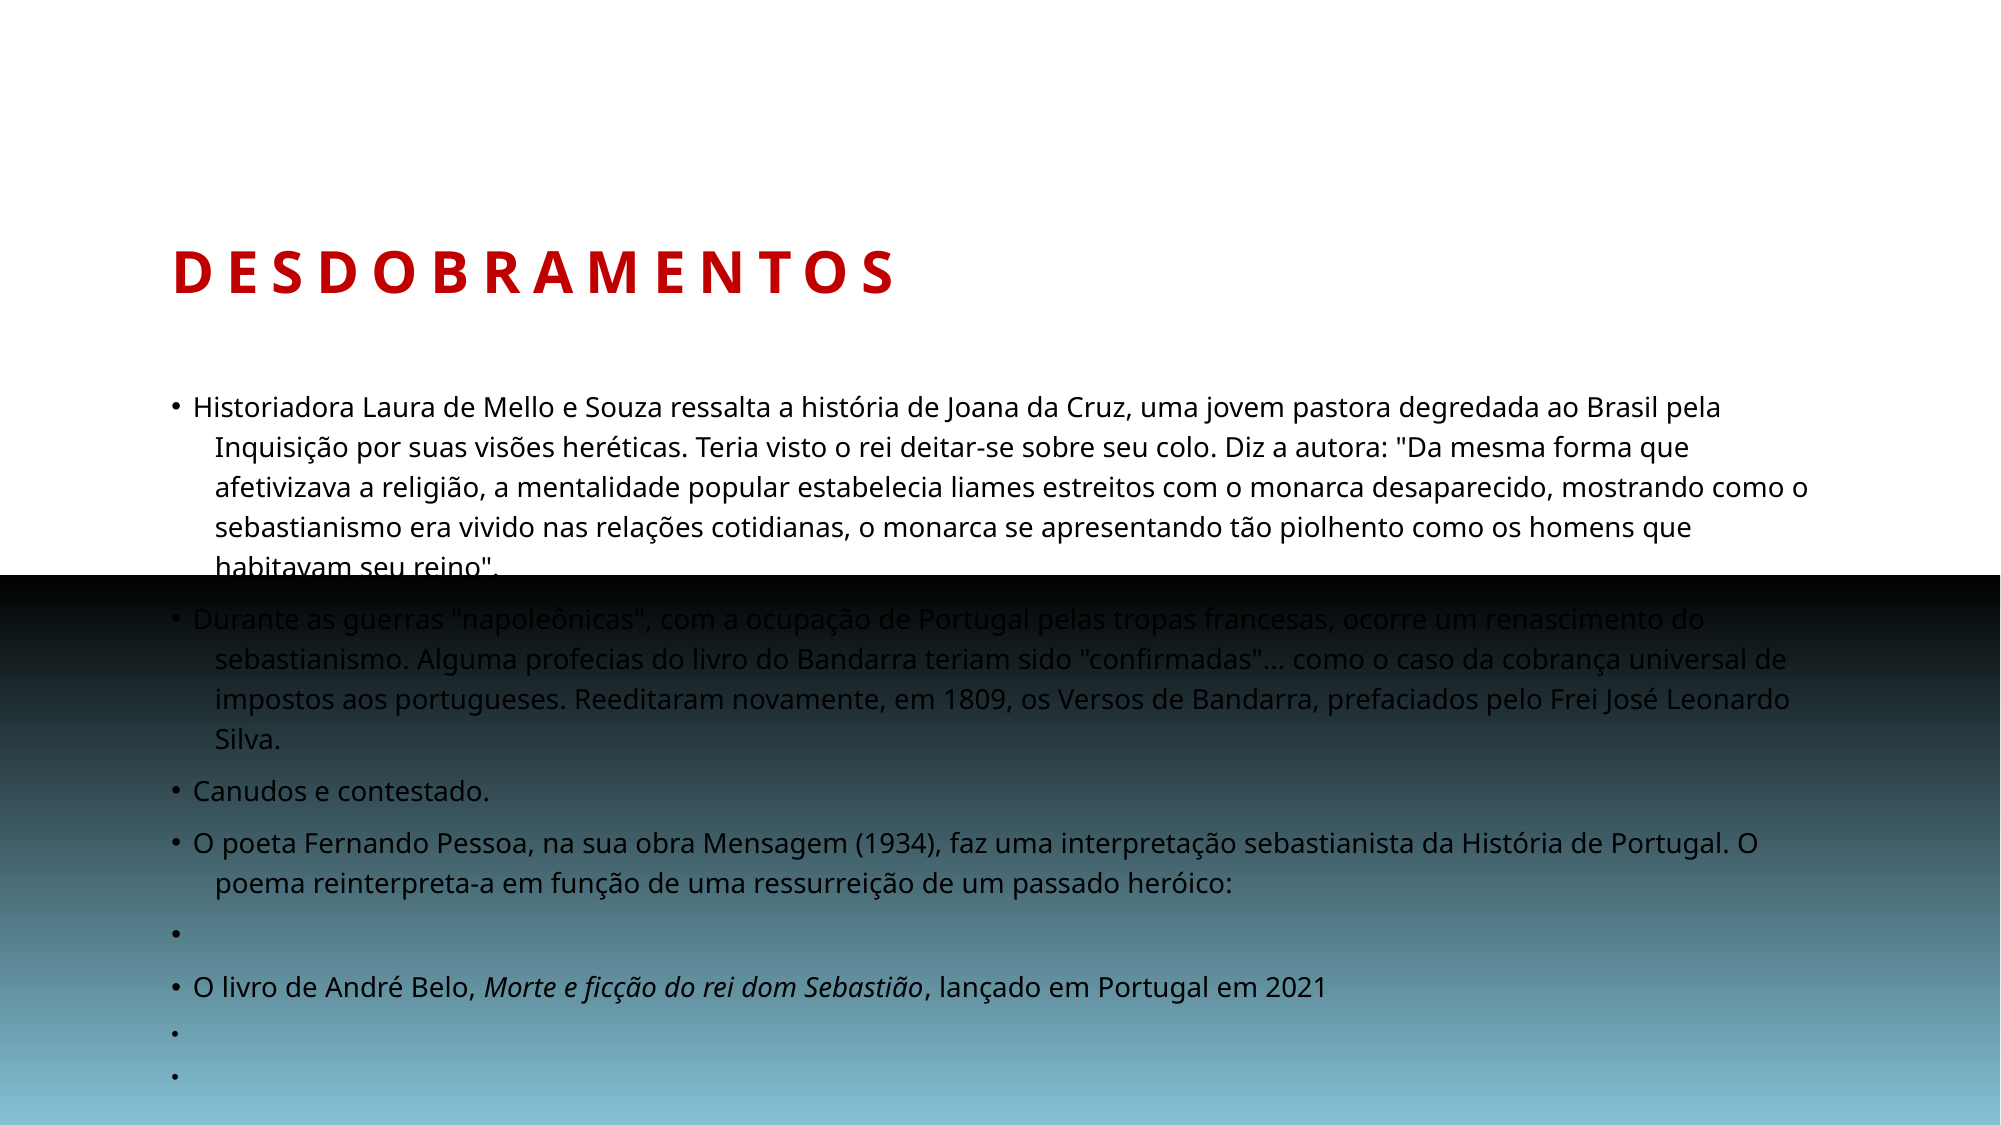

# desdobramentos
Historiadora Laura de Mello e Souza ressalta a história de Joana da Cruz, uma jovem pastora degredada ao Brasil pela Inquisição por suas visões heréticas. Teria visto o rei deitar-se sobre seu colo. Diz a autora: "Da mesma forma que afetivizava a religião, a mentalidade popular estabelecia liames estreitos com o monarca desaparecido, mostrando como o sebastianismo era vivido nas relações cotidianas, o monarca se apresentando tão piolhento como os homens que habitavam seu reino".
Durante as guerras "napoleônicas", com a ocupação de Portugal pelas tropas francesas, ocorre um renascimento do sebastianismo. Alguma profecias do livro do Bandarra teriam sido "confirmadas"... como o caso da cobrança universal de impostos aos portugueses. Reeditaram novamente, em 1809, os Versos de Bandarra, prefaciados pelo Frei José Leonardo Silva.
Canudos e contestado.
O poeta Fernando Pessoa, na sua obra Mensagem (1934), faz uma interpretação sebastianista da História de Portugal. O poema reinterpreta-a em função de uma ressurreição de um passado heróico:
O livro de André Belo, Morte e ficção do rei dom Sebastião, lançado em Portugal em 2021